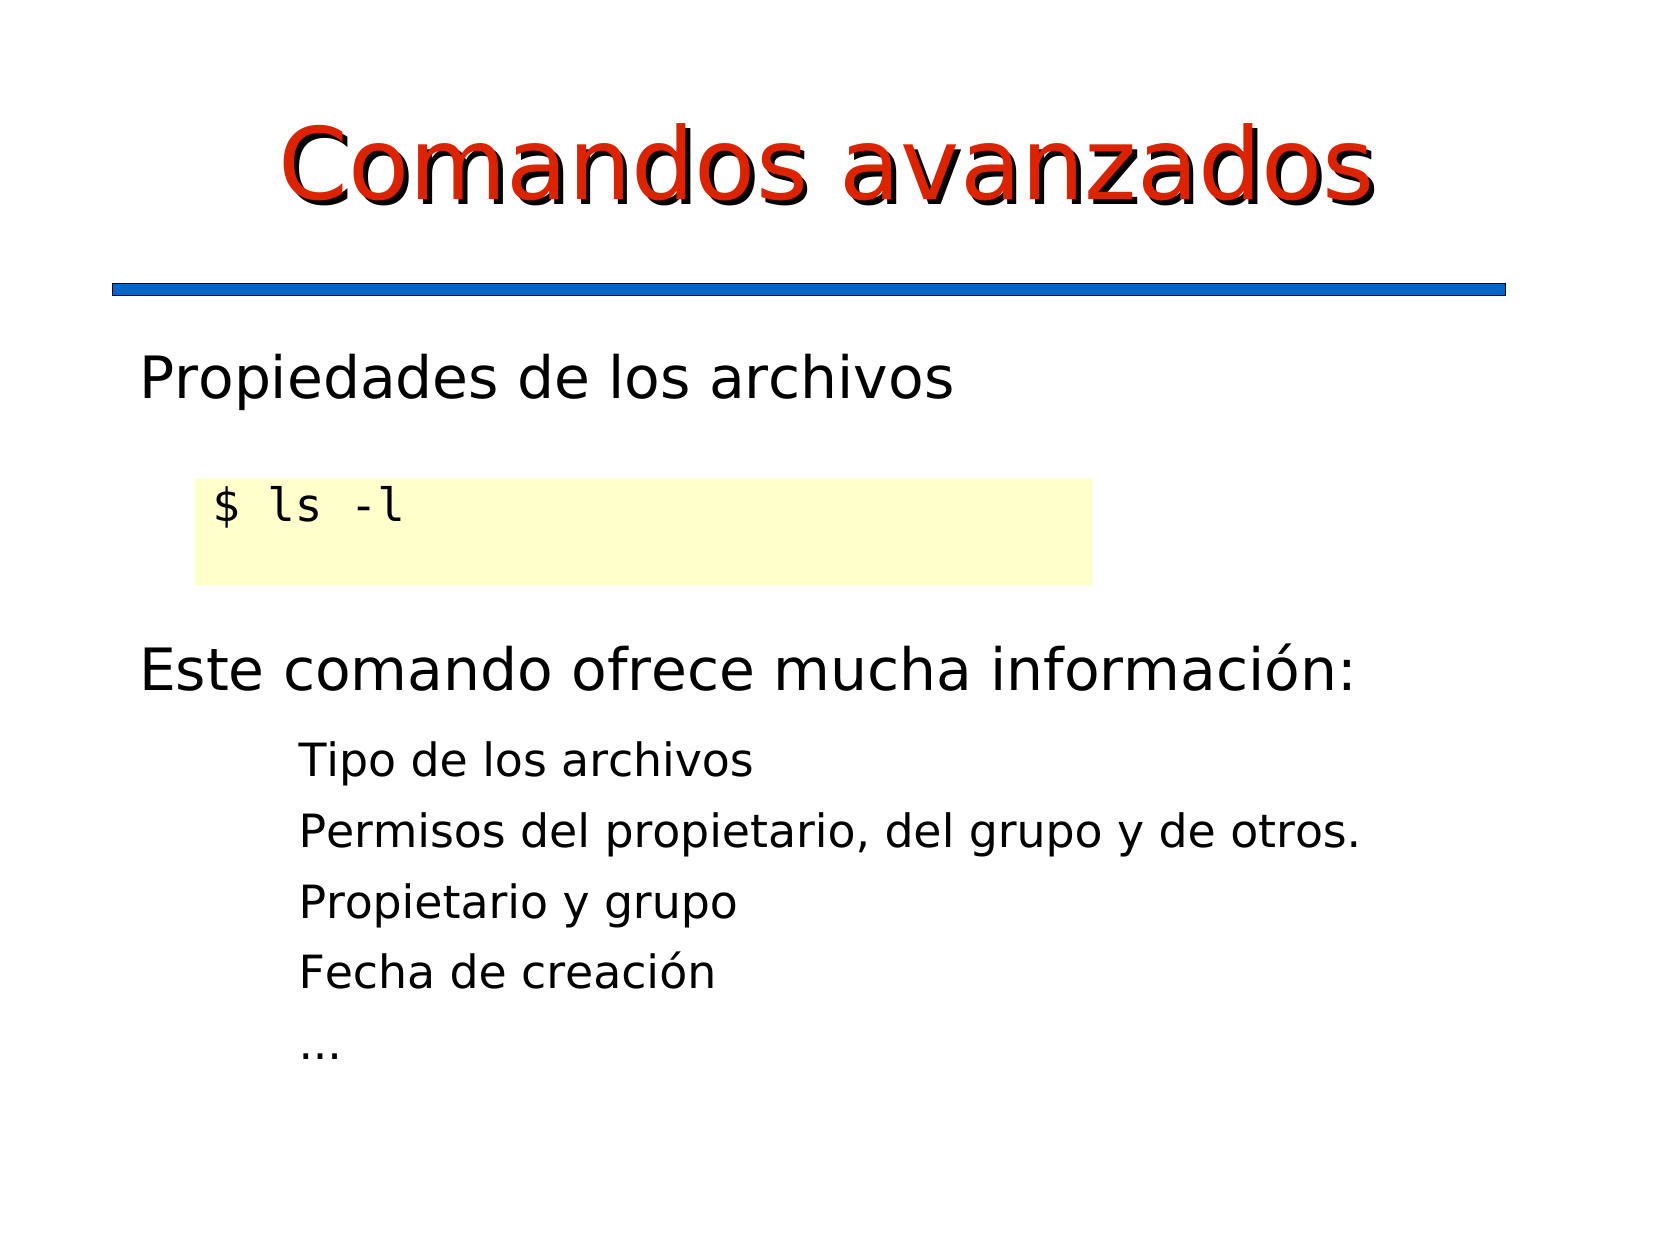

Comandos avanzados
# Propiedades de los archivos
Este comando ofrece mucha información:
Tipo de los archivos
Permisos del propietario, del grupo y de otros.
Propietario y grupo
Fecha de creación
...
$ ls -l